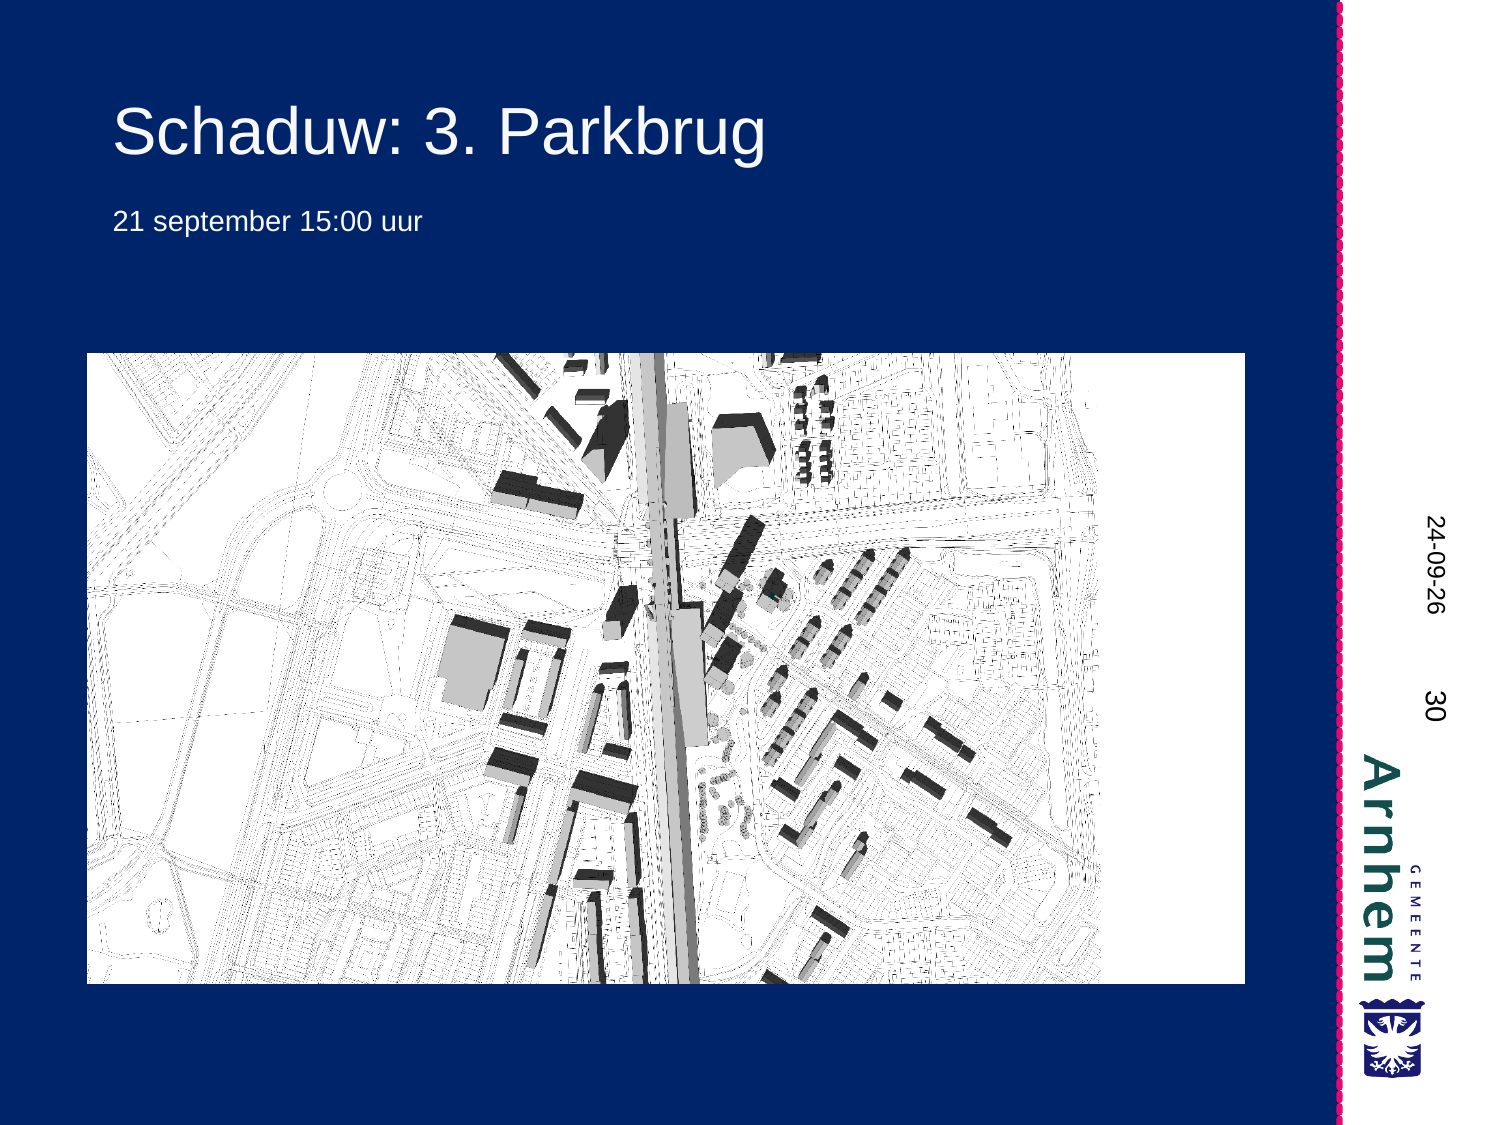

Schaduw: 3. Parkbrug
21 september 15:00 uur